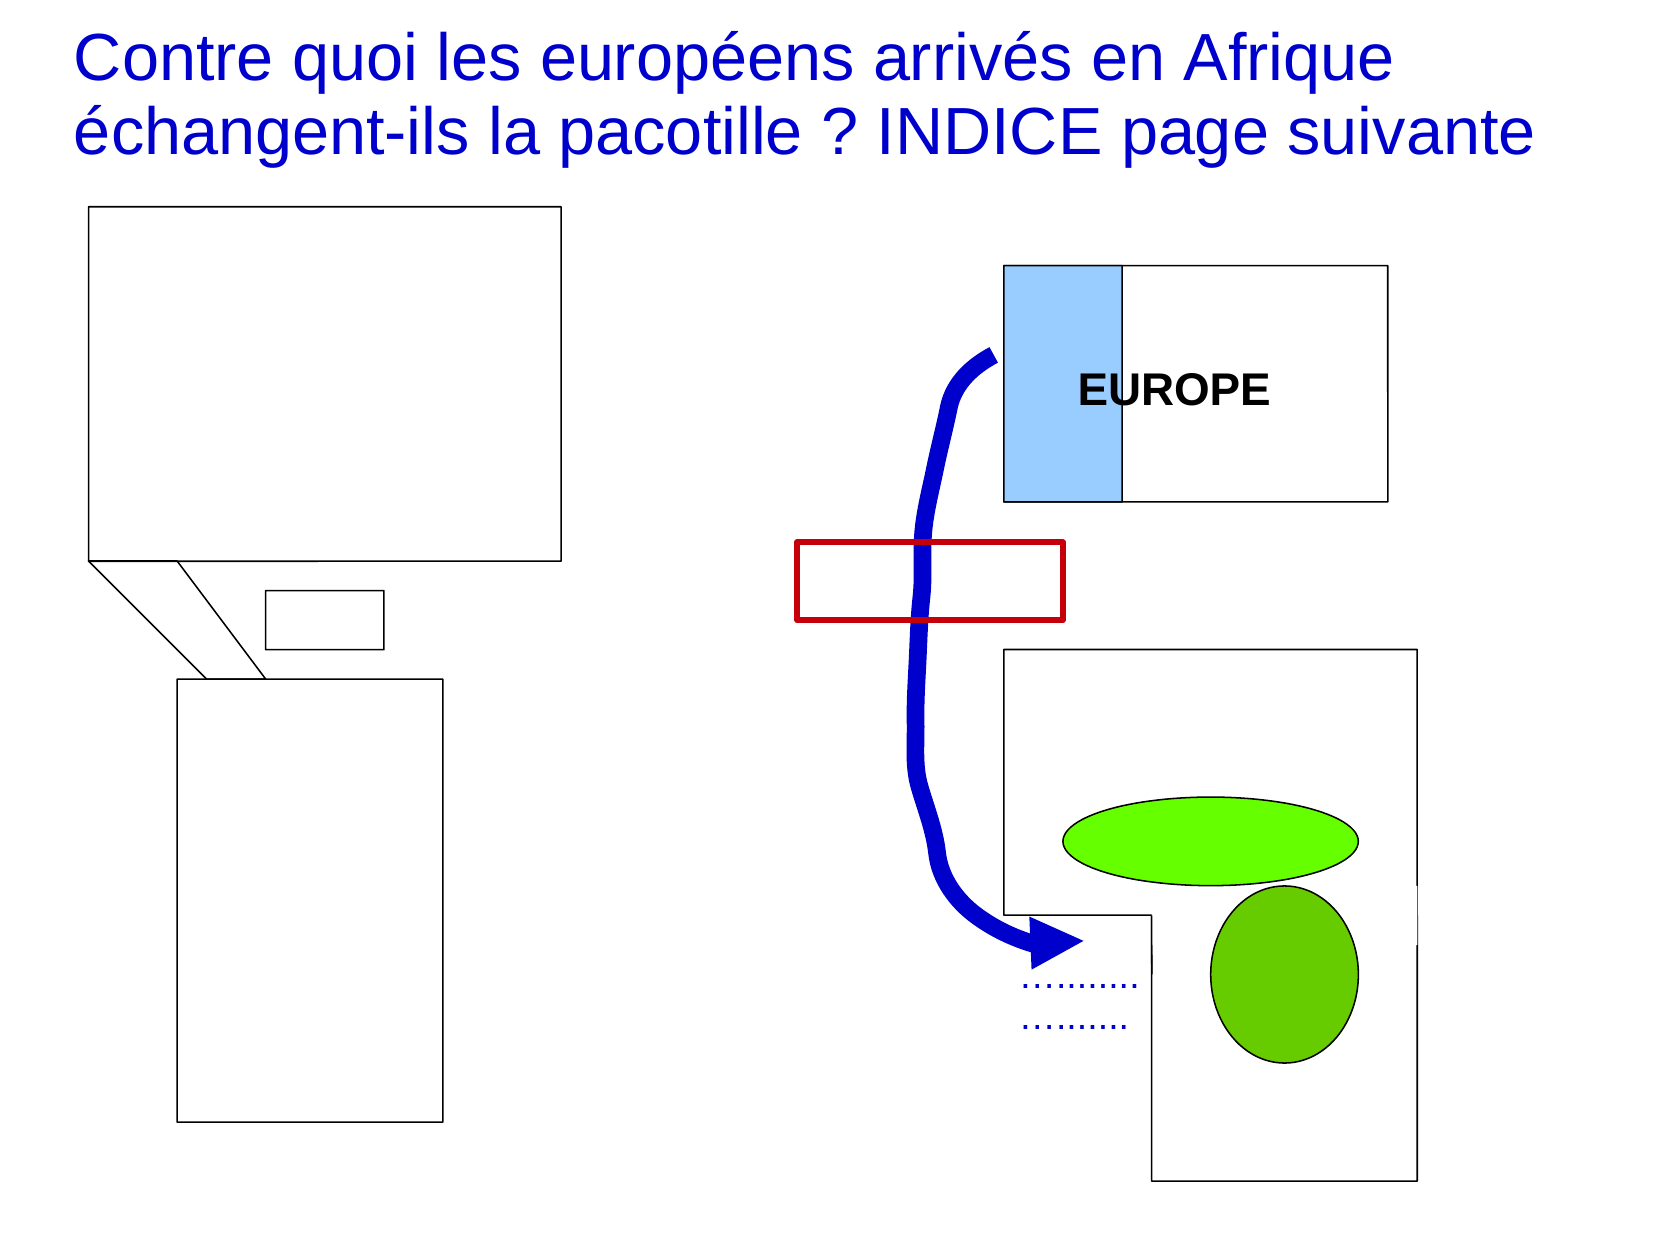

Contre quoi les européens arrivés en Afrique échangent-ils la pacotille ? INDICE page suivante
EUROPE
…........
….......